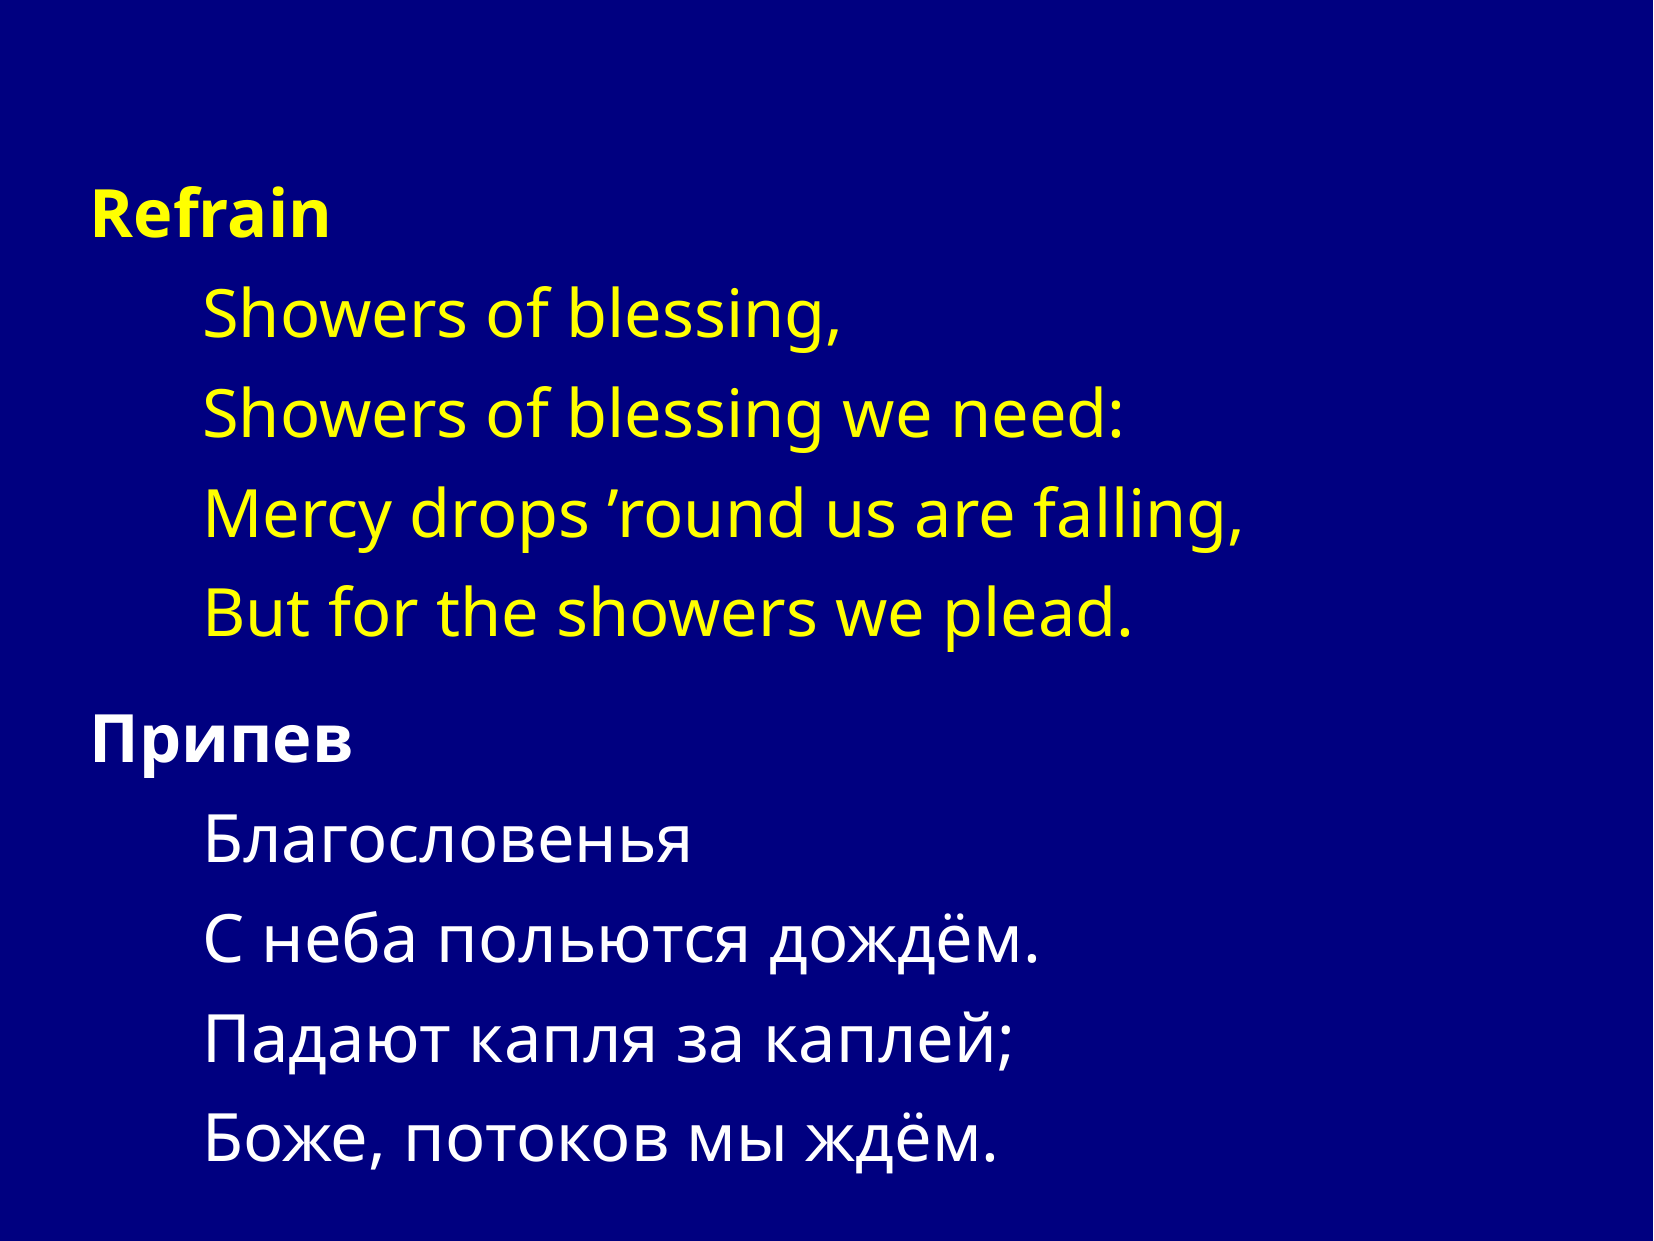

Refrain
	Showers of blessing,
	Showers of blessing we need:
	Mercy drops ’round us are falling,
	But for the showers we plead.
Припев
	Благословенья
	С неба польются дождём.
	Падают капля за каплей;
	Боже, потоков мы ждём.